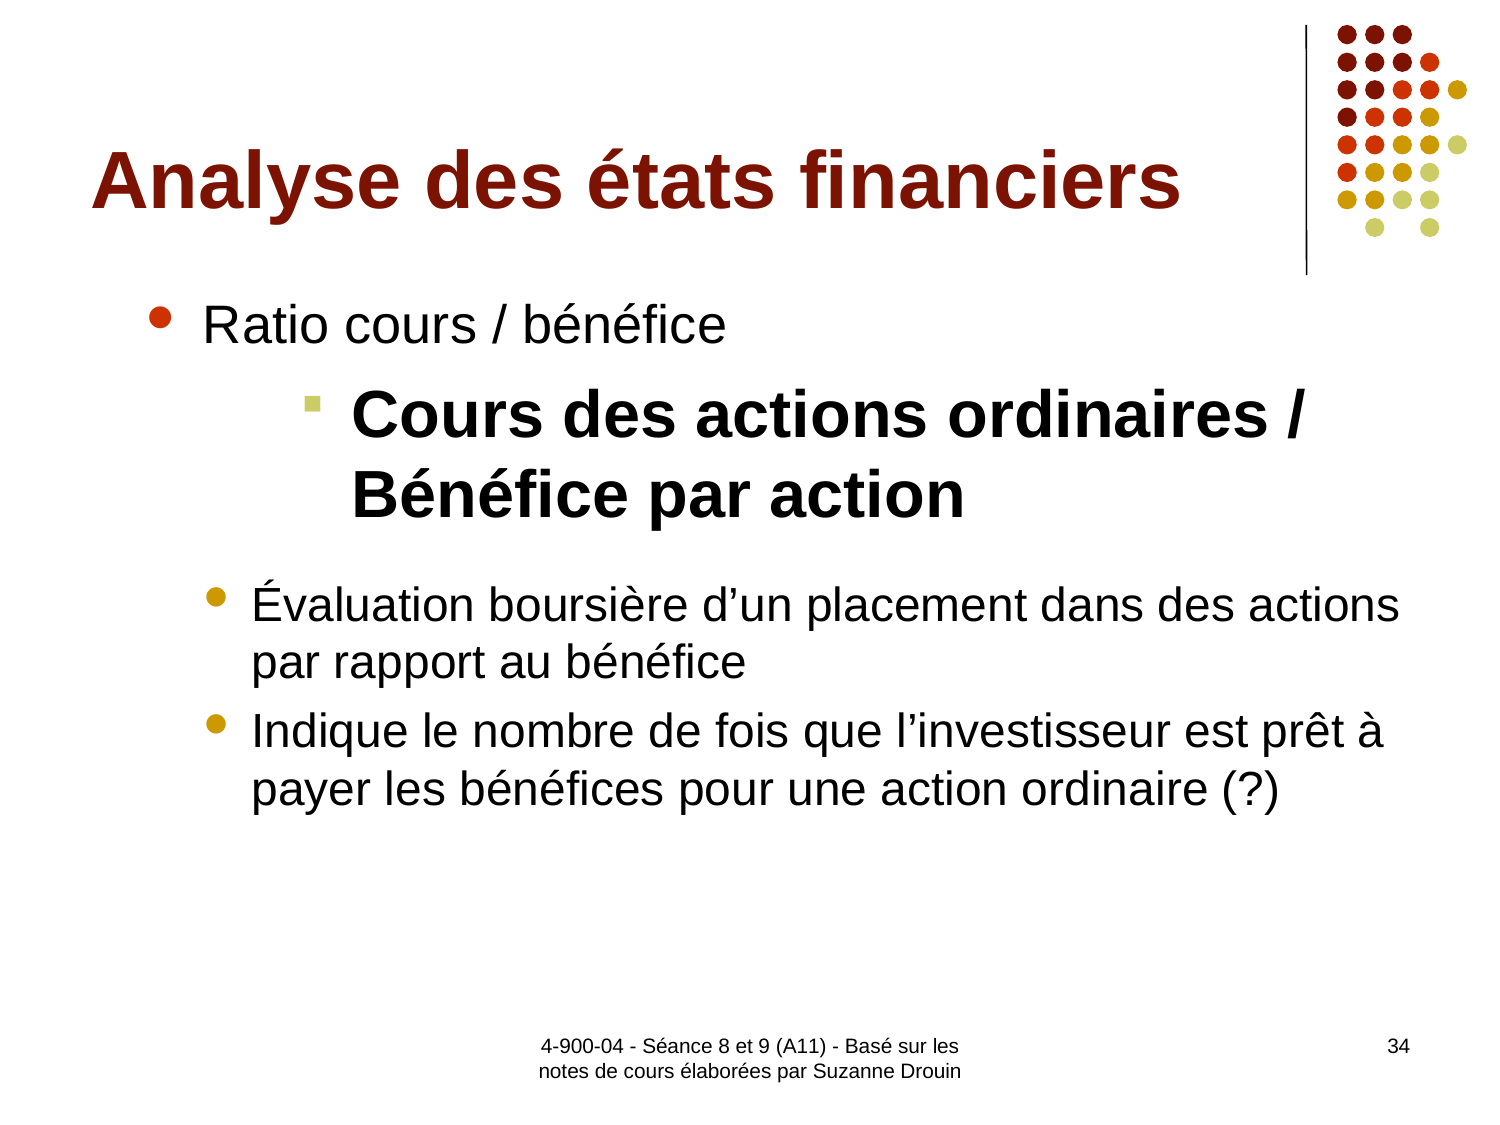

Analyse des états financiers
Ratio cours / bénéfice
Cours des actions ordinaires / Bénéfice par action
Évaluation boursière d’un placement dans des actions par rapport au bénéfice
Indique le nombre de fois que l’investisseur est prêt à payer les bénéfices pour une action ordinaire (?)
4-900-04 - Séance 8 et 9 (A11) - Basé sur les notes de cours élaborées par Suzanne Drouin